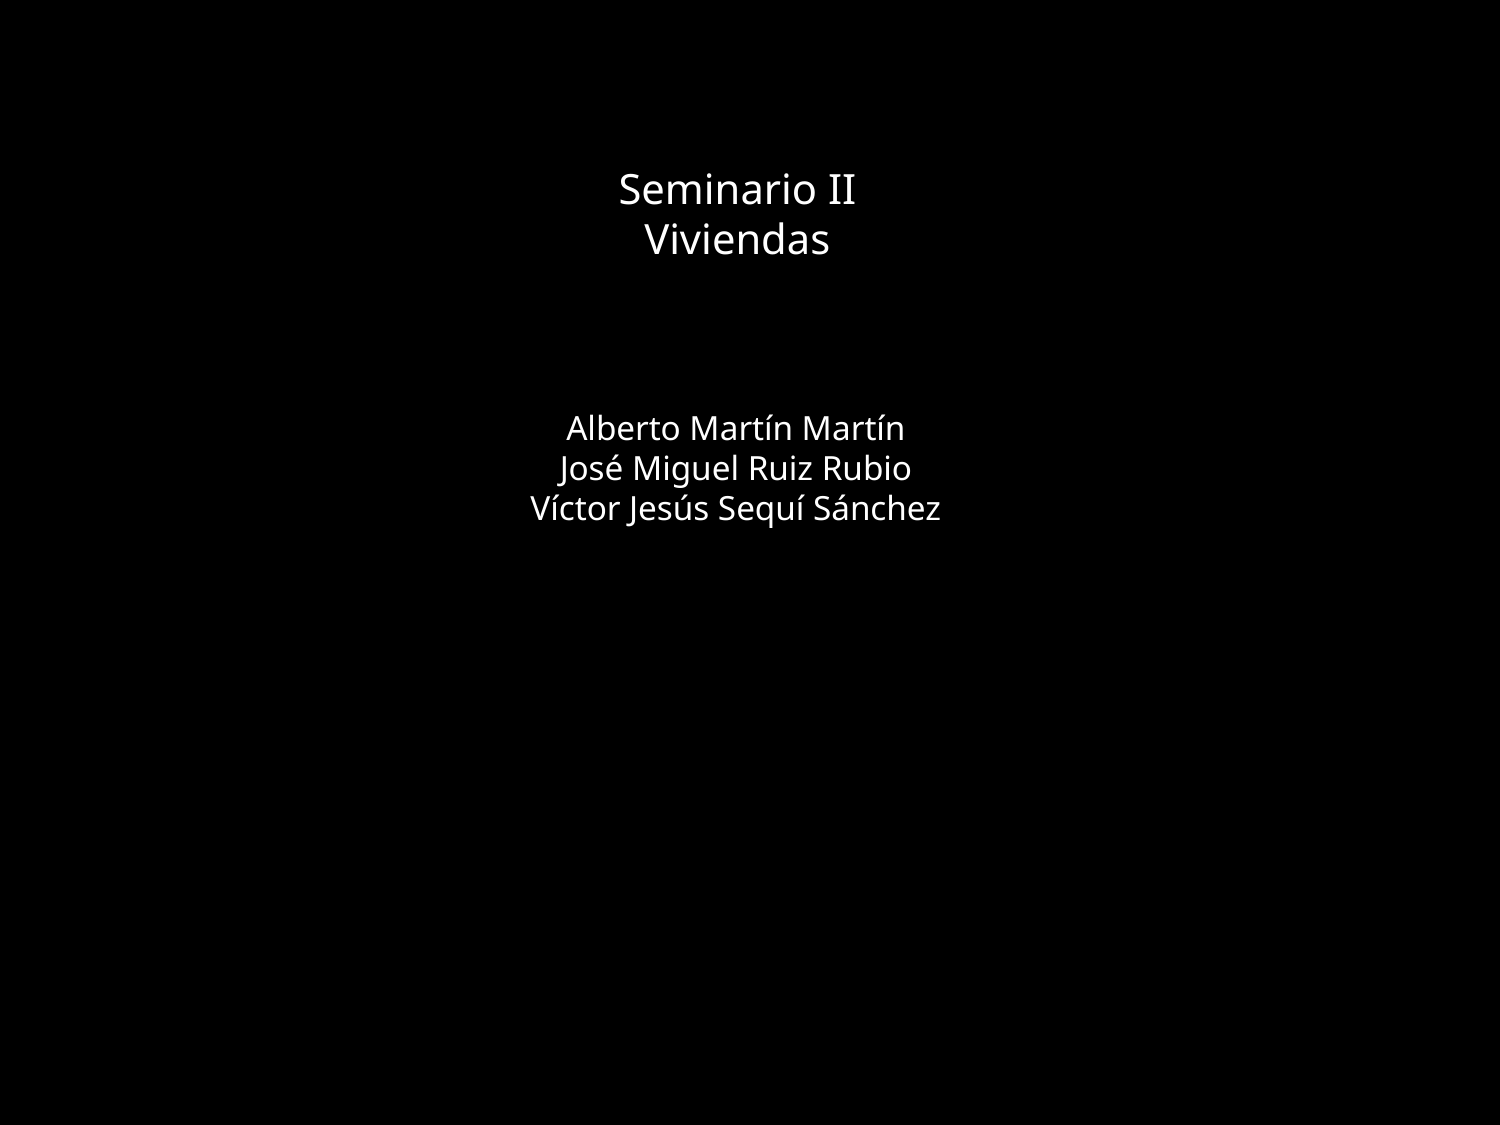

Seminario II
Viviendas
Alberto Martín Martín
José Miguel Ruiz Rubio
Víctor Jesús Sequí Sánchez